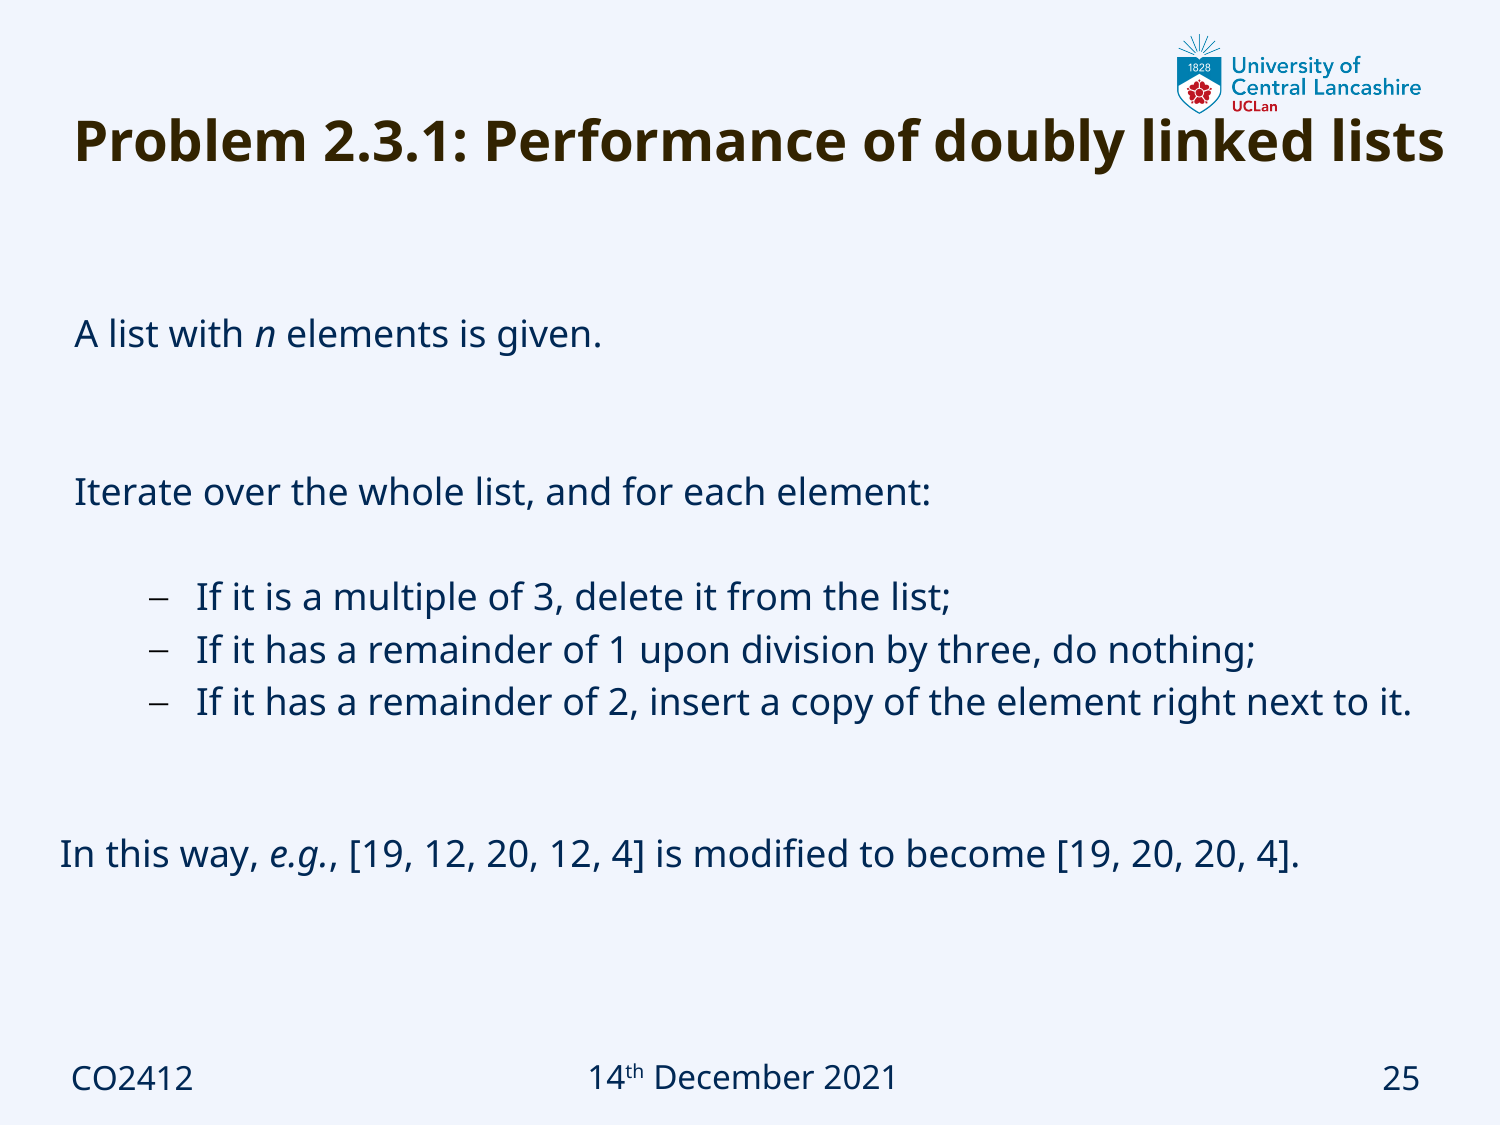

# Problem 2.3.1: Performance of doubly linked lists
A list with n elements is given.
Iterate over the whole list, and for each element:
If it is a multiple of 3, delete it from the list;
If it has a remainder of 1 upon division by three, do nothing;
If it has a remainder of 2, insert a copy of the element right next to it.
In this way, e.g., [19, 12, 20, 12, 4] is modified to become [19, 20, 20, 4].